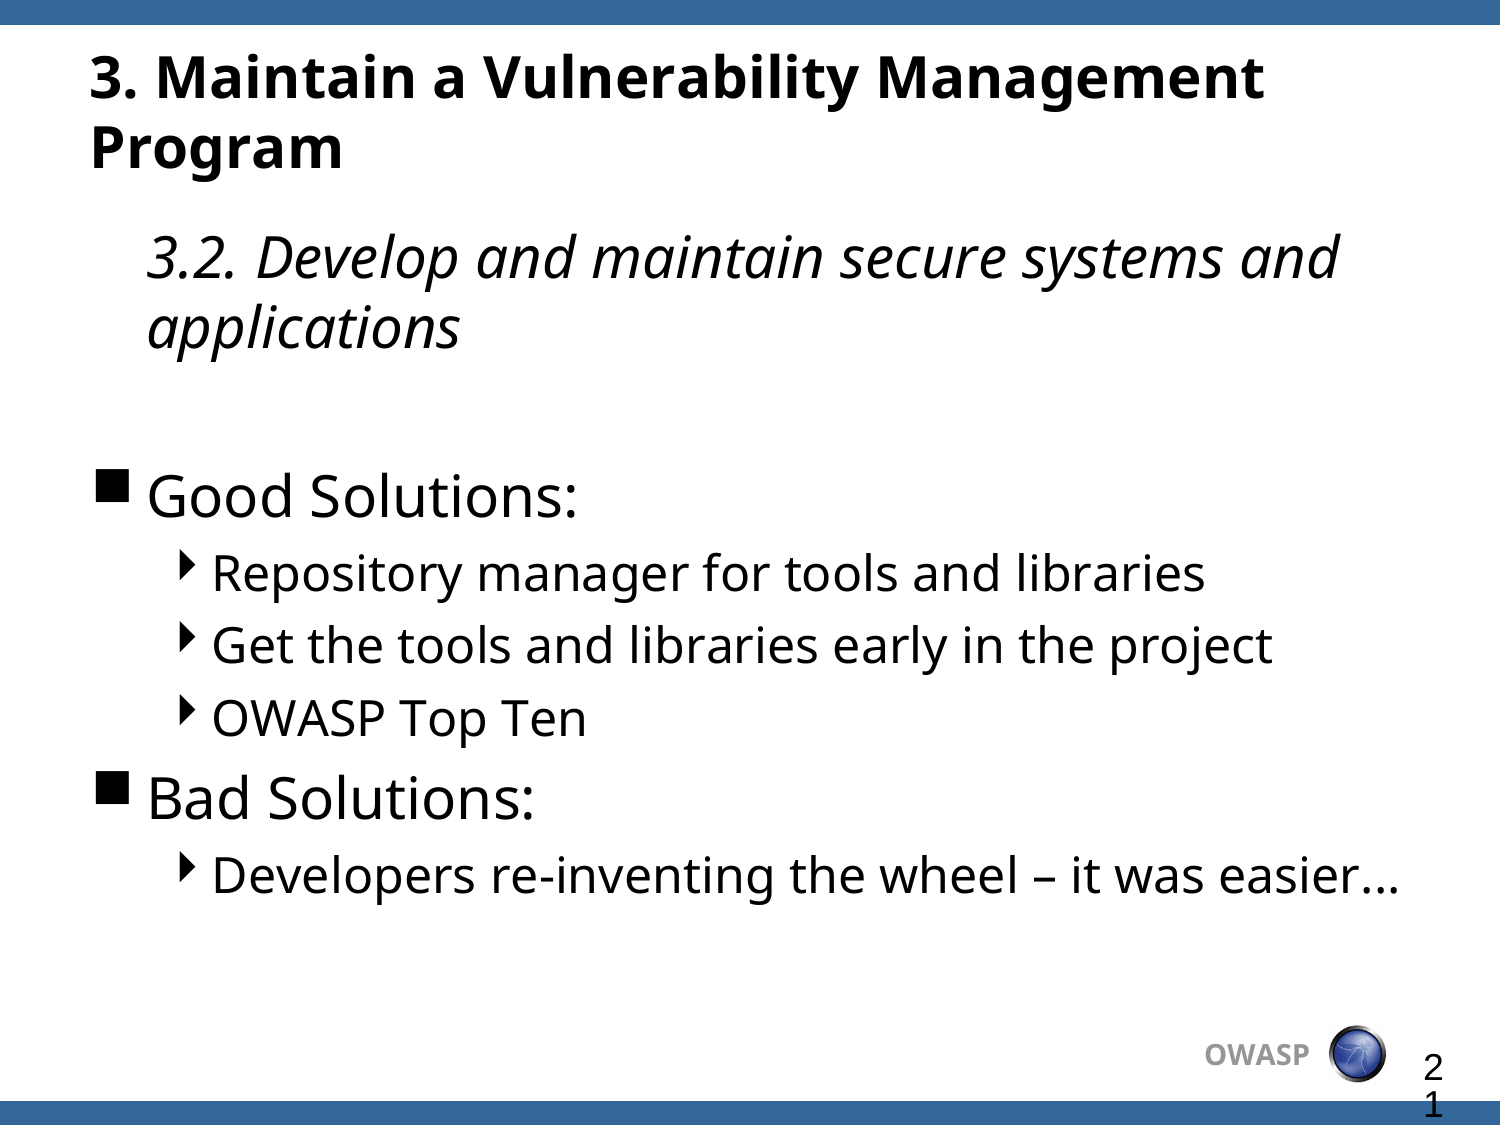

# 3. Maintain a Vulnerability Management Program
3.2. Develop and maintain secure systems and applications
Good Solutions:
Repository manager for tools and libraries
Get the tools and libraries early in the project
OWASP Top Ten
Bad Solutions:
Developers re-inventing the wheel – it was easier...
21